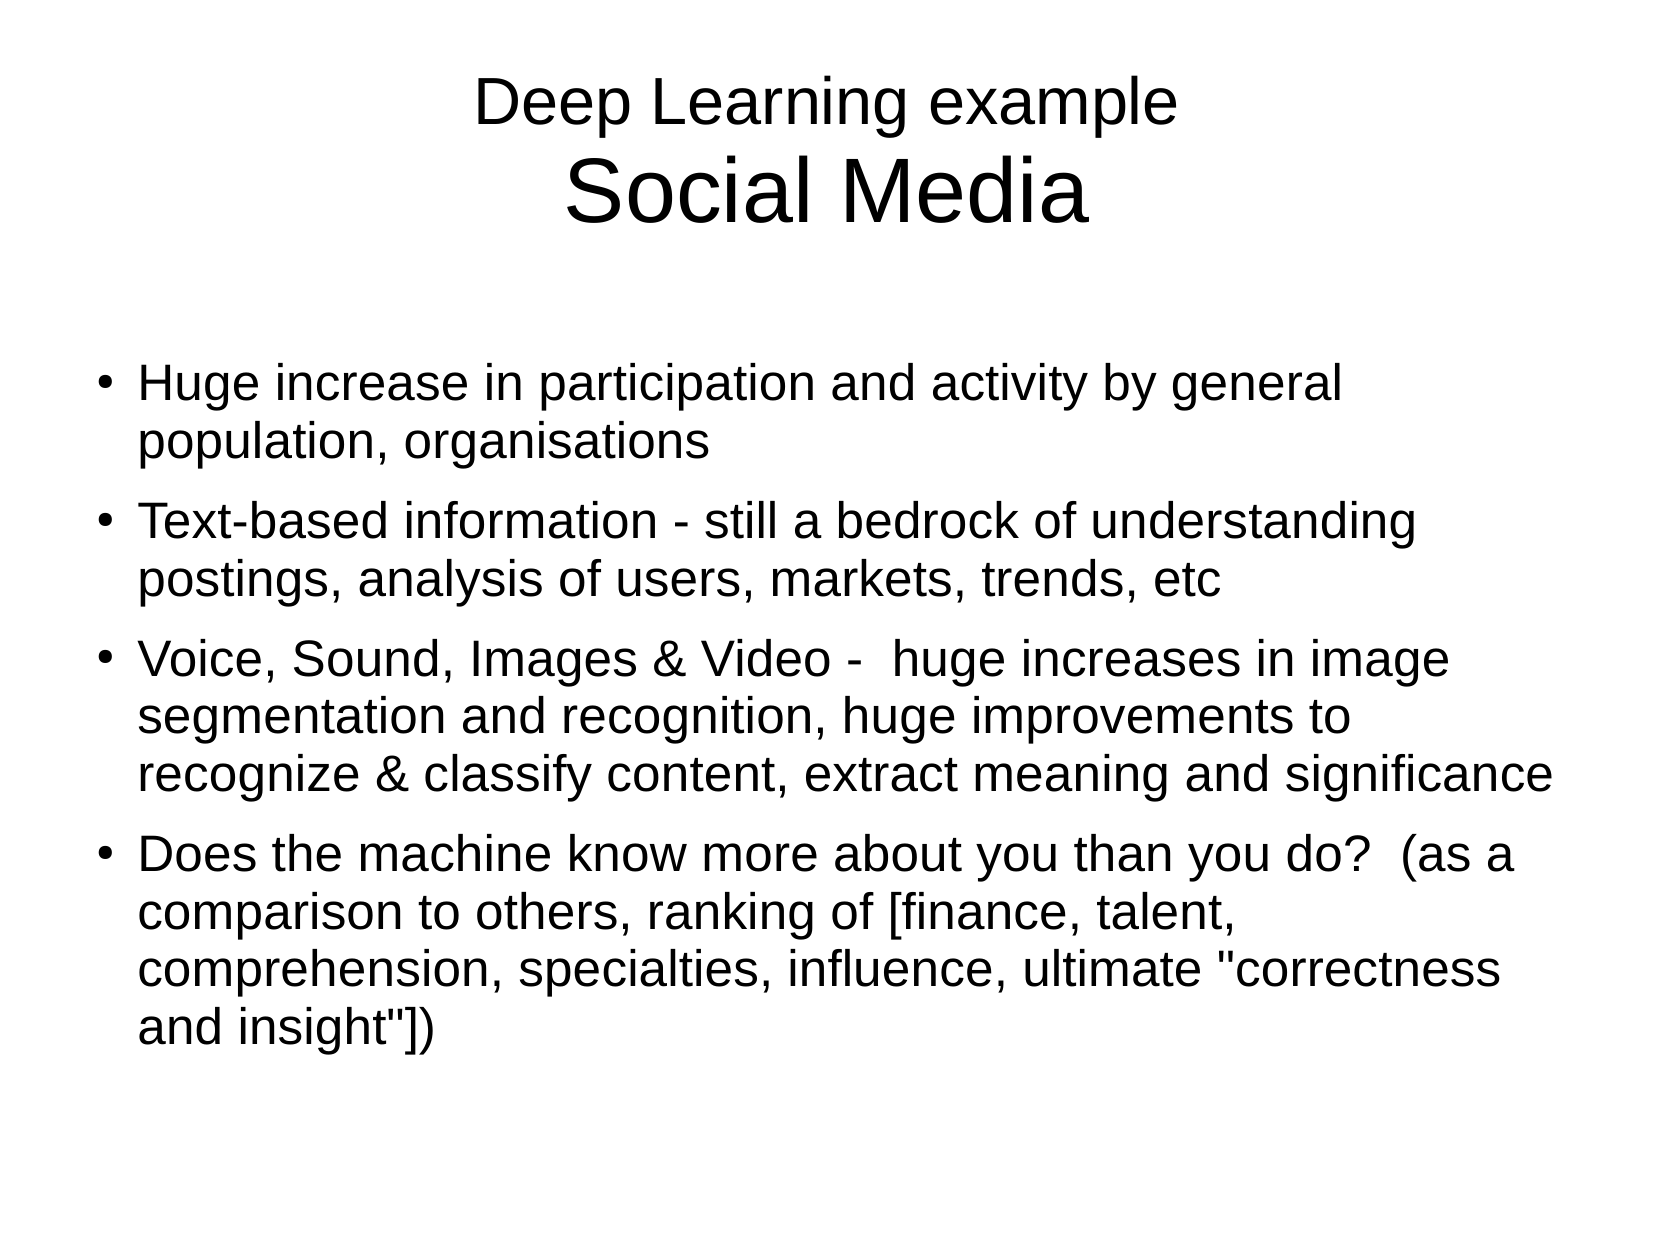

# Deep Learning example Social Media
Huge increase in participation and activity by general population, organisations
Text-based information - still a bedrock of understanding postings, analysis of users, markets, trends, etc
Voice, Sound, Images & Video - huge increases in image segmentation and recognition, huge improvements to recognize & classify content, extract meaning and significance
Does the machine know more about you than you do? (as a comparison to others, ranking of [finance, talent, comprehension, specialties, influence, ultimate "correctness and insight"])